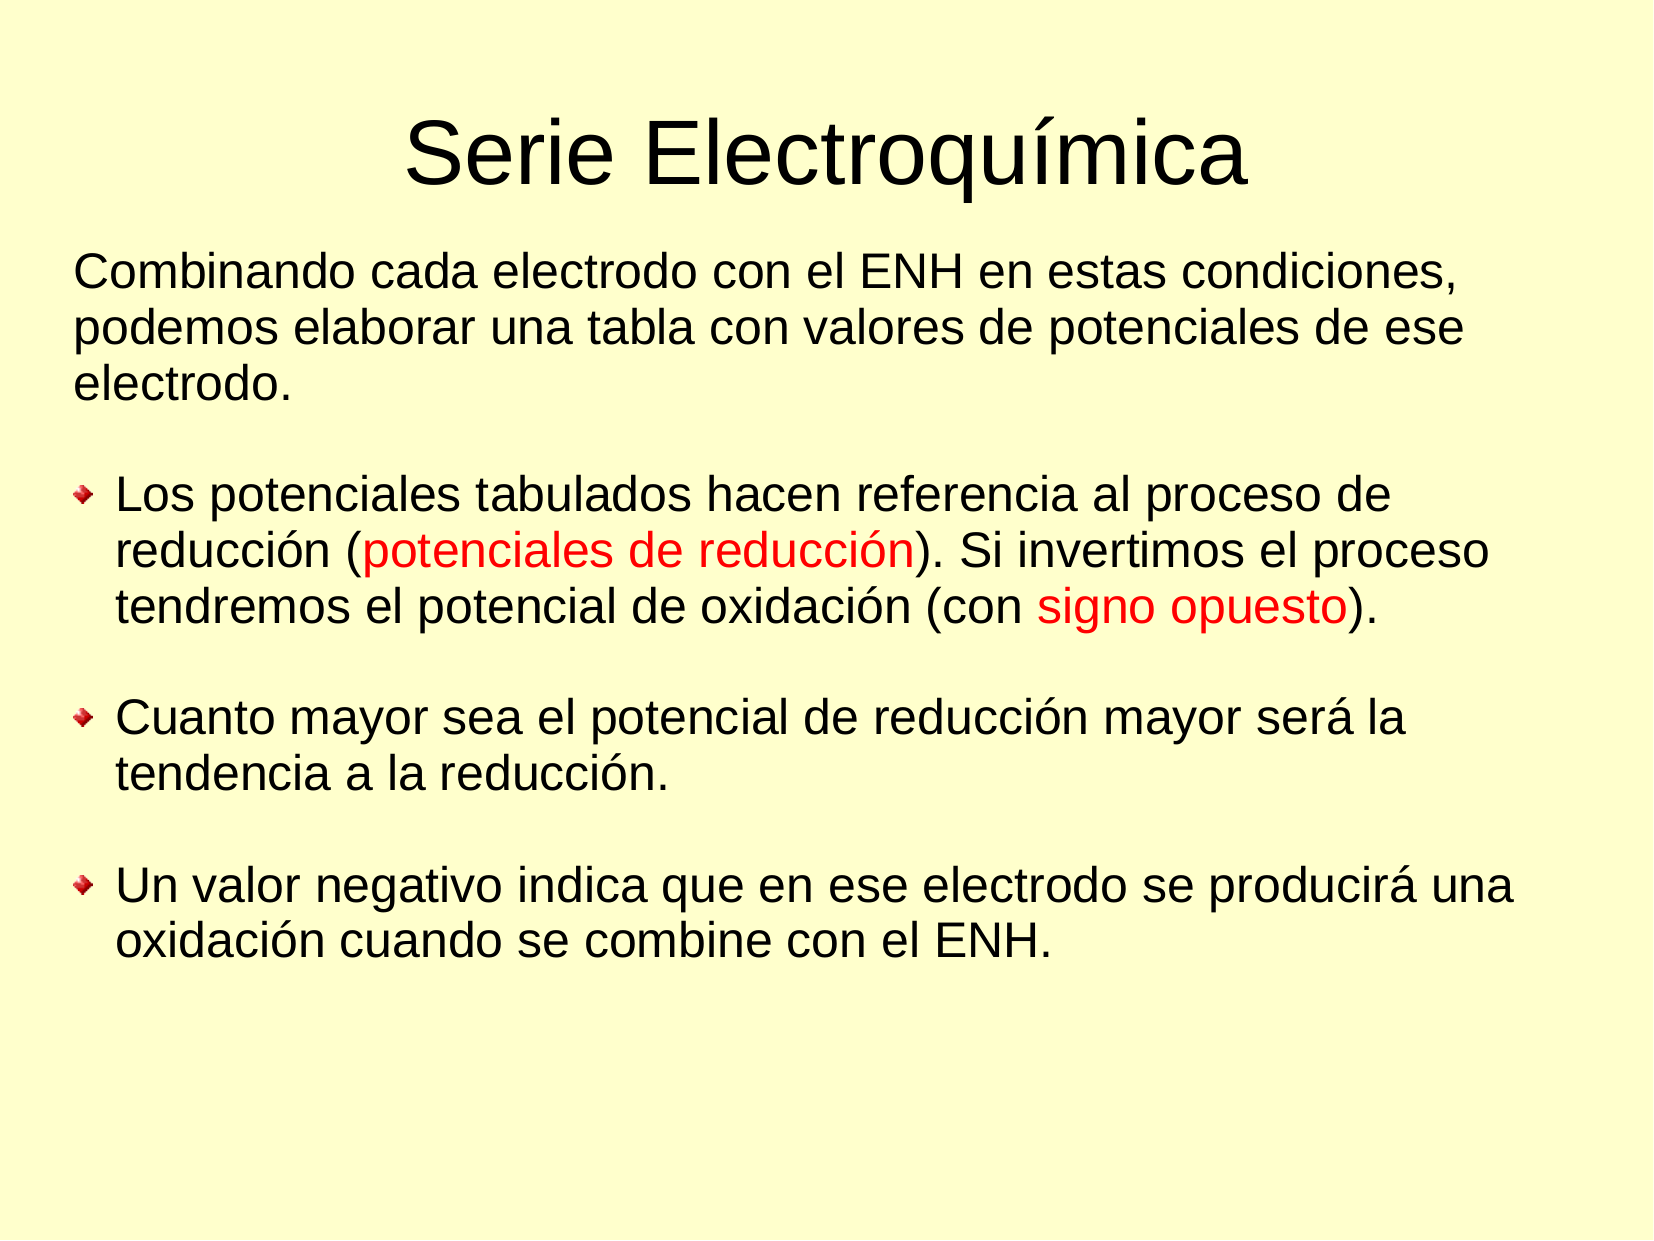

# Serie Electroquímica
Combinando cada electrodo con el ENH en estas condiciones, podemos elaborar una tabla con valores de potenciales de ese electrodo.
Los potenciales tabulados hacen referencia al proceso de reducción (potenciales de reducción). Si invertimos el proceso tendremos el potencial de oxidación (con signo opuesto).
Cuanto mayor sea el potencial de reducción mayor será la tendencia a la reducción.
Un valor negativo indica que en ese electrodo se producirá una oxidación cuando se combine con el ENH.